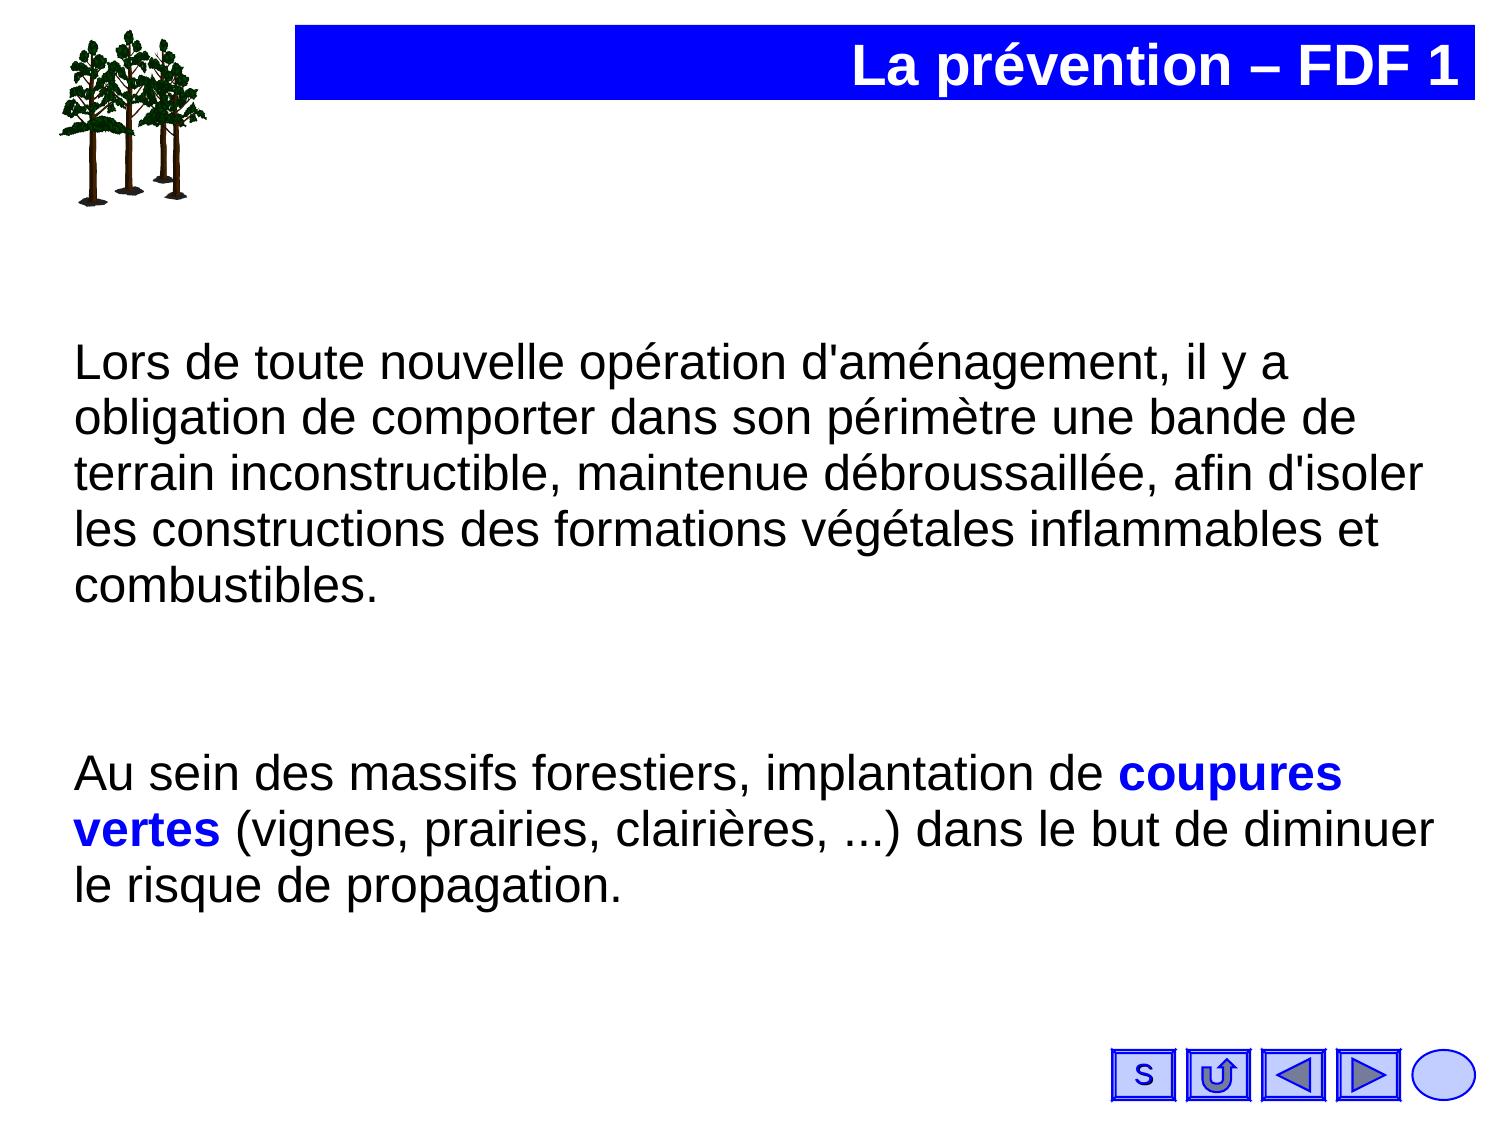

La prévention – FDF 1
Lors de toute nouvelle opération d'aménagement, il y a obligation de comporter dans son périmètre une bande de terrain inconstructible, maintenue débroussaillée, afin d'isoler les constructions des formations végétales inflammables et combustibles.
Au sein des massifs forestiers, implantation de coupures vertes (vignes, prairies, clairières, ...) dans le but de diminuer le risque de propagation.